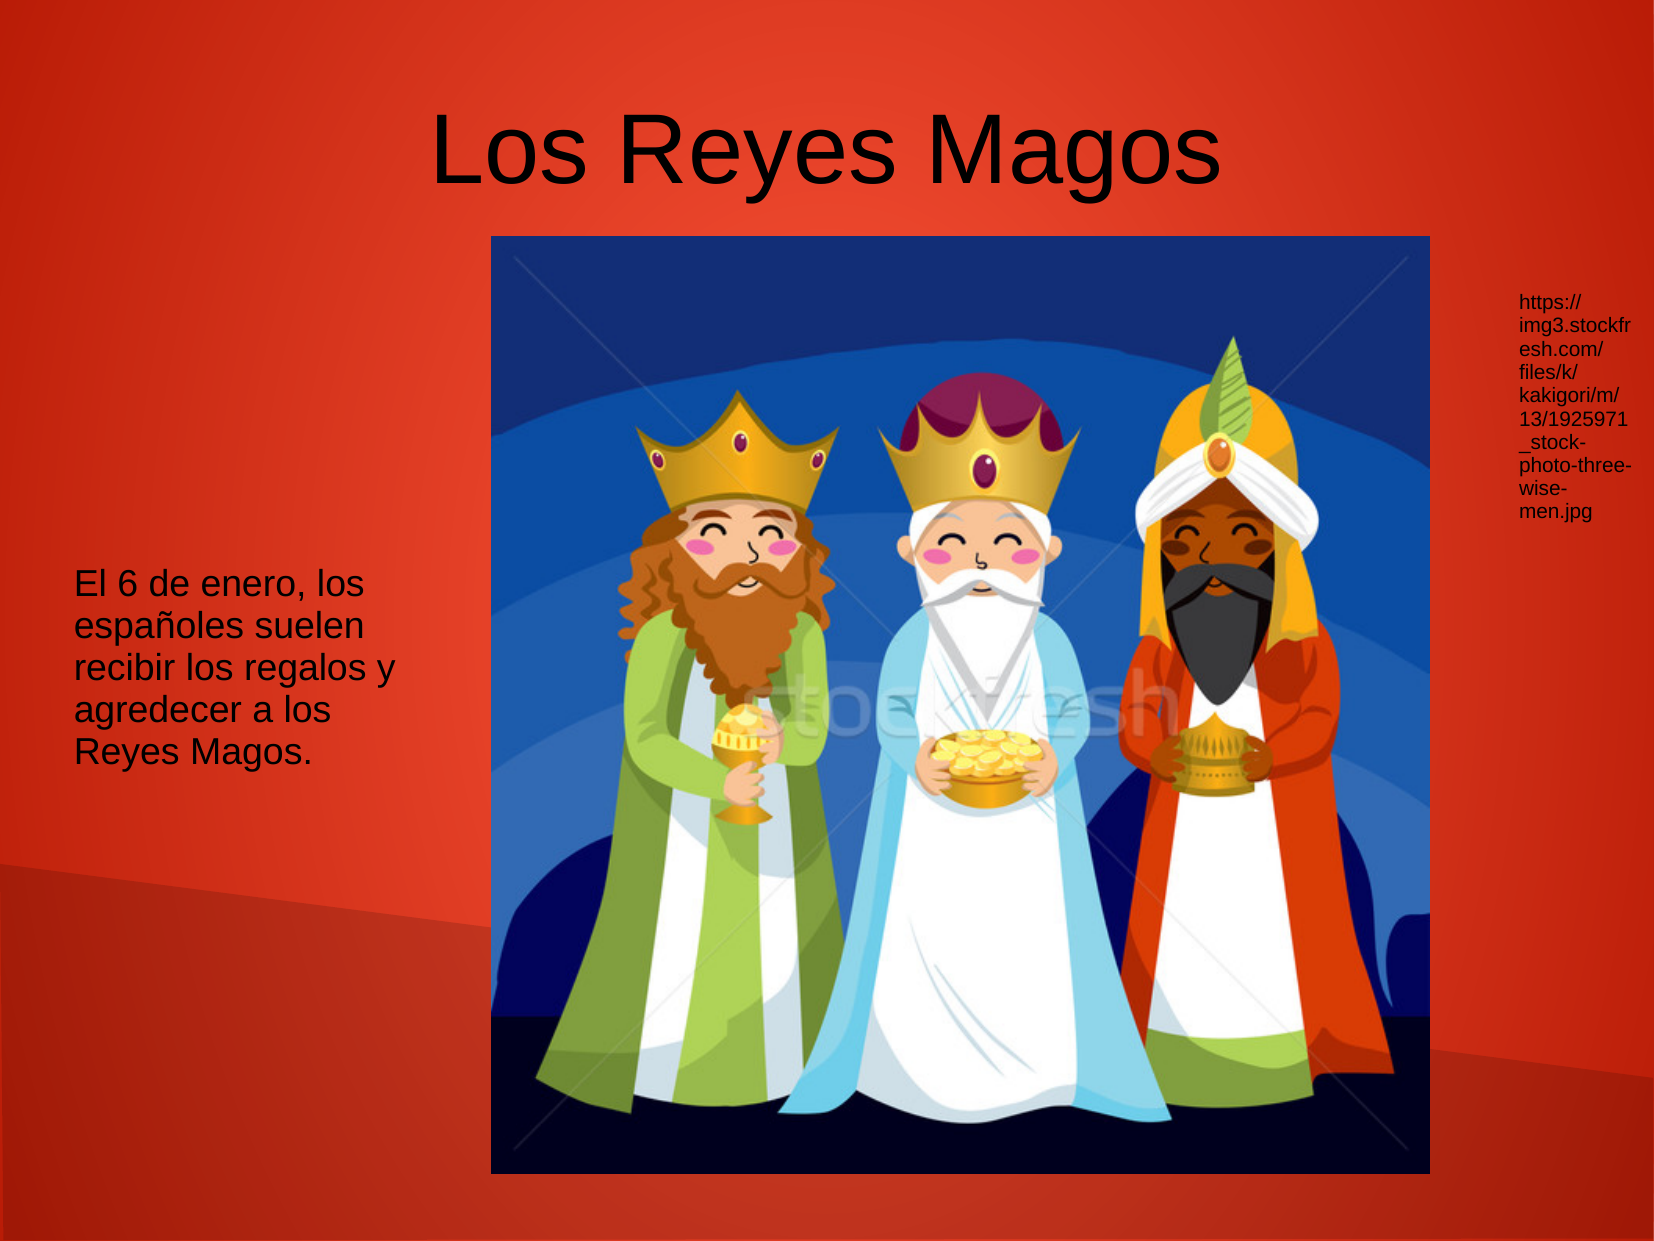

# Los Reyes Magos
https://img3.stockfresh.com/files/k/kakigori/m/13/1925971_stock-photo-three-wise-men.jpg
El 6 de enero, los españoles suelen recibir los regalos y agredecer a los Reyes Magos.